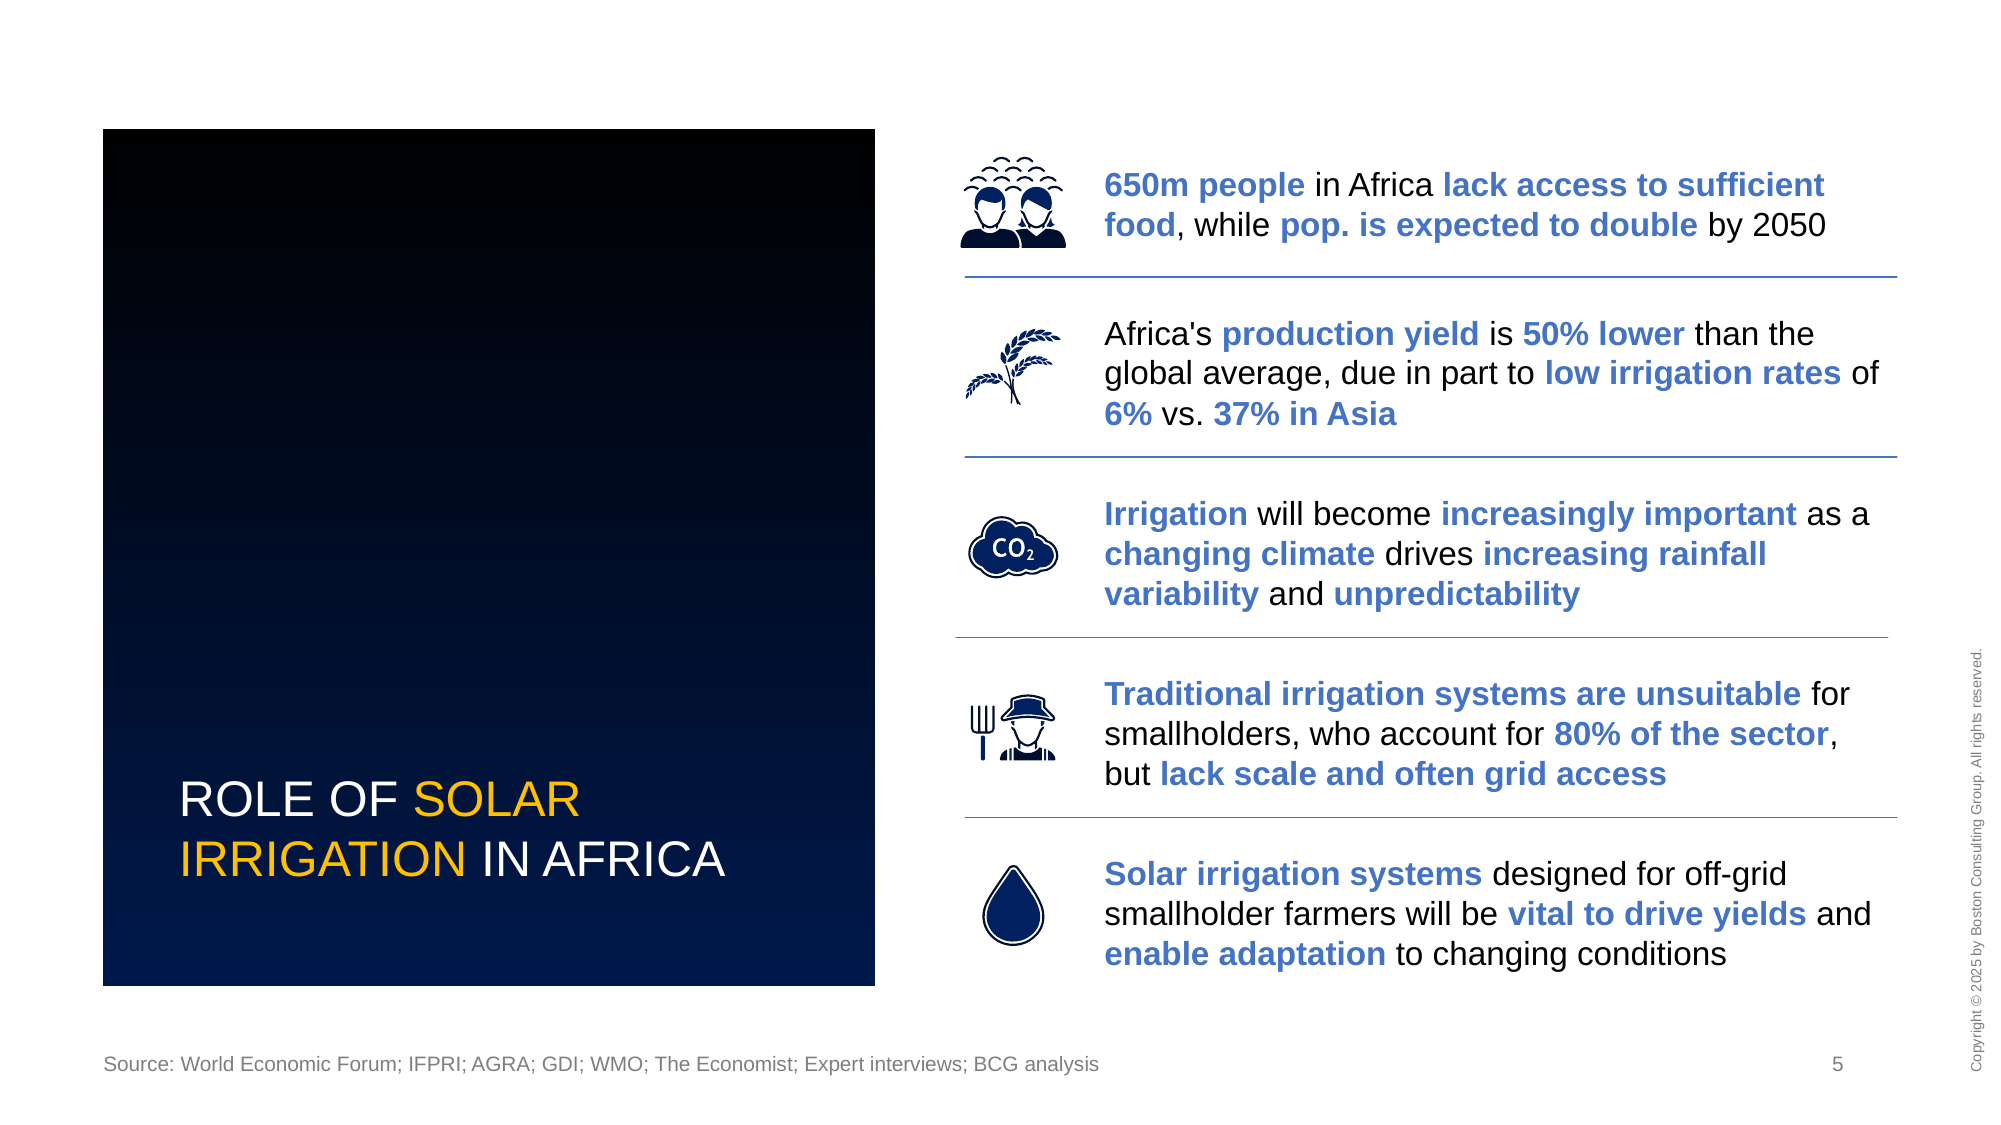

650m people in Africa lack access to sufficient food, while pop. is expected to double by 2050
Africa's production yield is 50% lower than the global average, due in part to low irrigation rates of 6% vs. 37% in Asia
Irrigation will become increasingly important as a changing climate drives increasing rainfall variability and unpredictability
Traditional irrigation systems are unsuitable for smallholders, who account for 80% of the sector, but lack scale and often grid access
ROLE OF SOLAR IRRIGATION IN AFRICA
Solar irrigation systems designed for off-grid smallholder farmers will be vital to drive yields and enable adaptation to changing conditions
Source: World Economic Forum; IFPRI; AGRA; GDI; WMO; The Economist; Expert interviews; BCG analysis